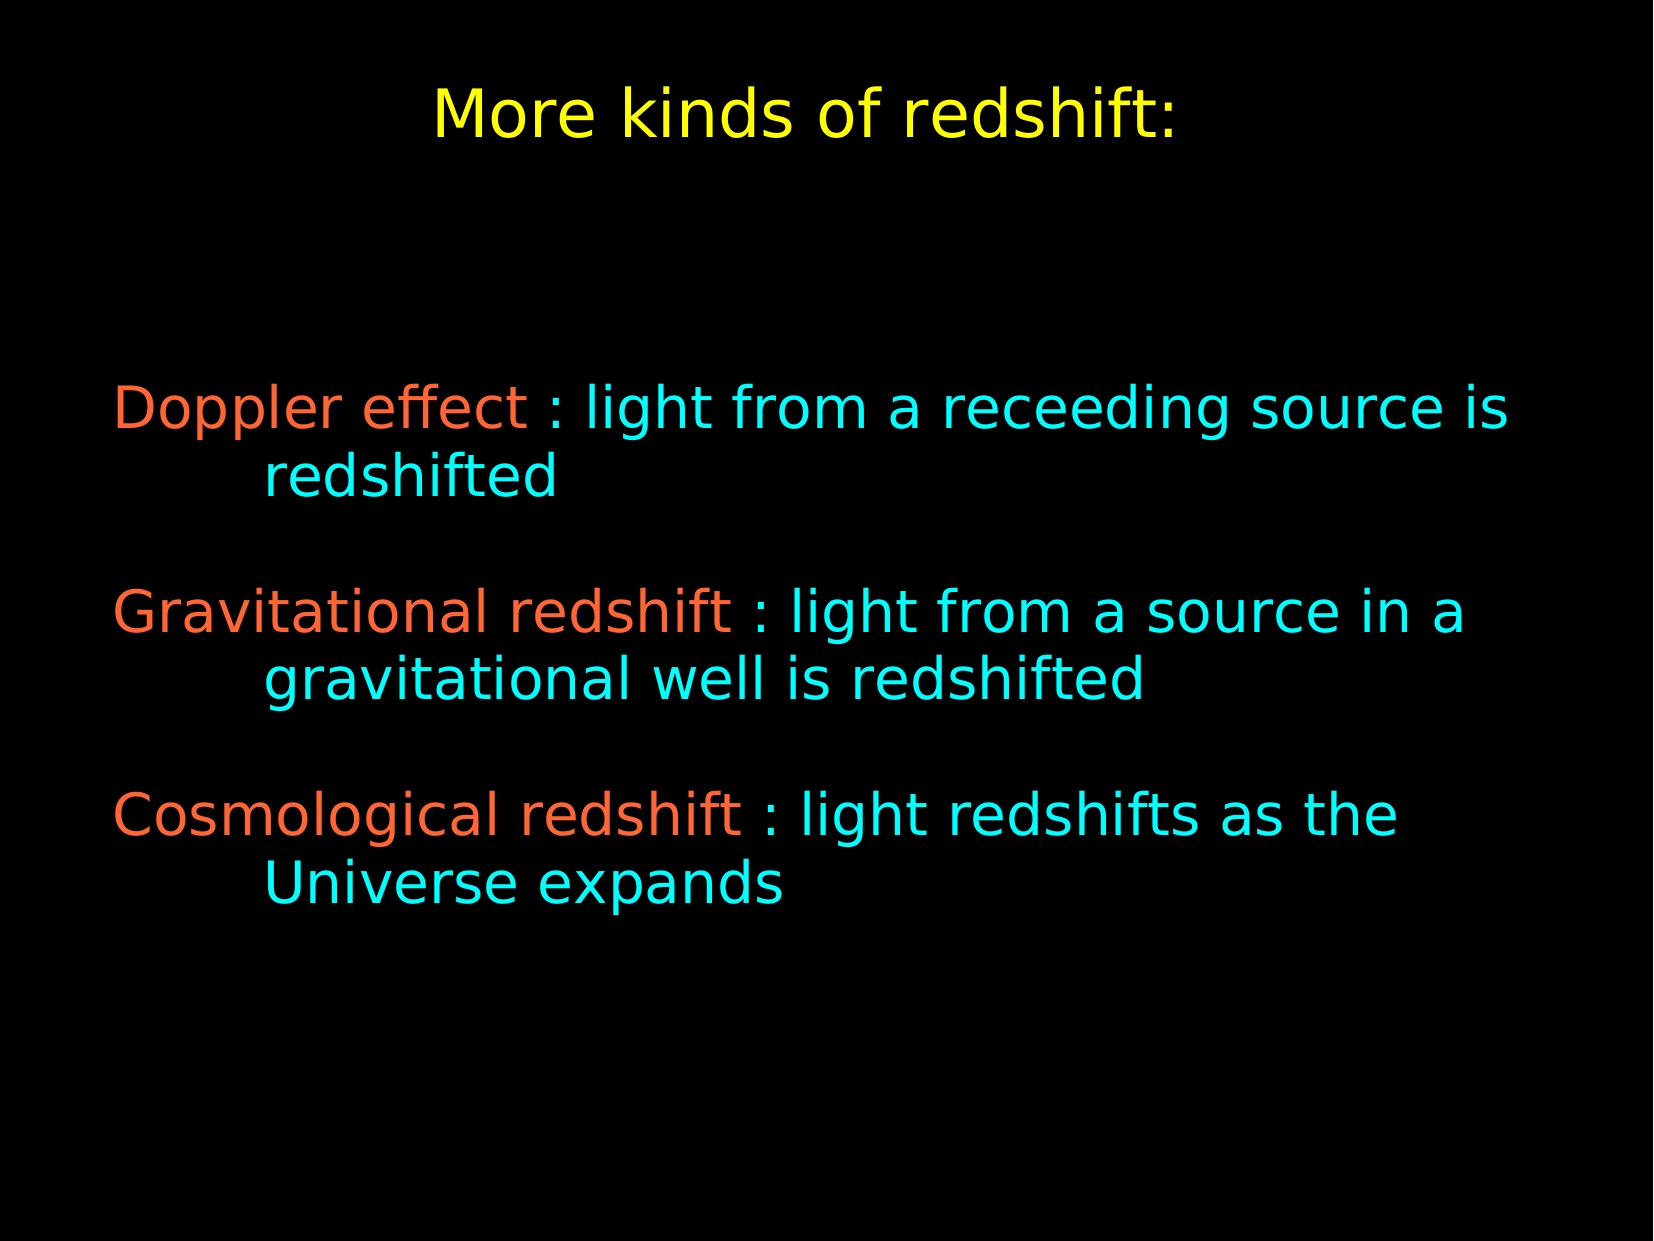

More kinds of redshift:
Doppler effect : light from a receeding source is redshifted
Gravitational redshift : light from a source in a gravitational well is redshifted
Cosmological redshift : light redshifts as the Universe expands